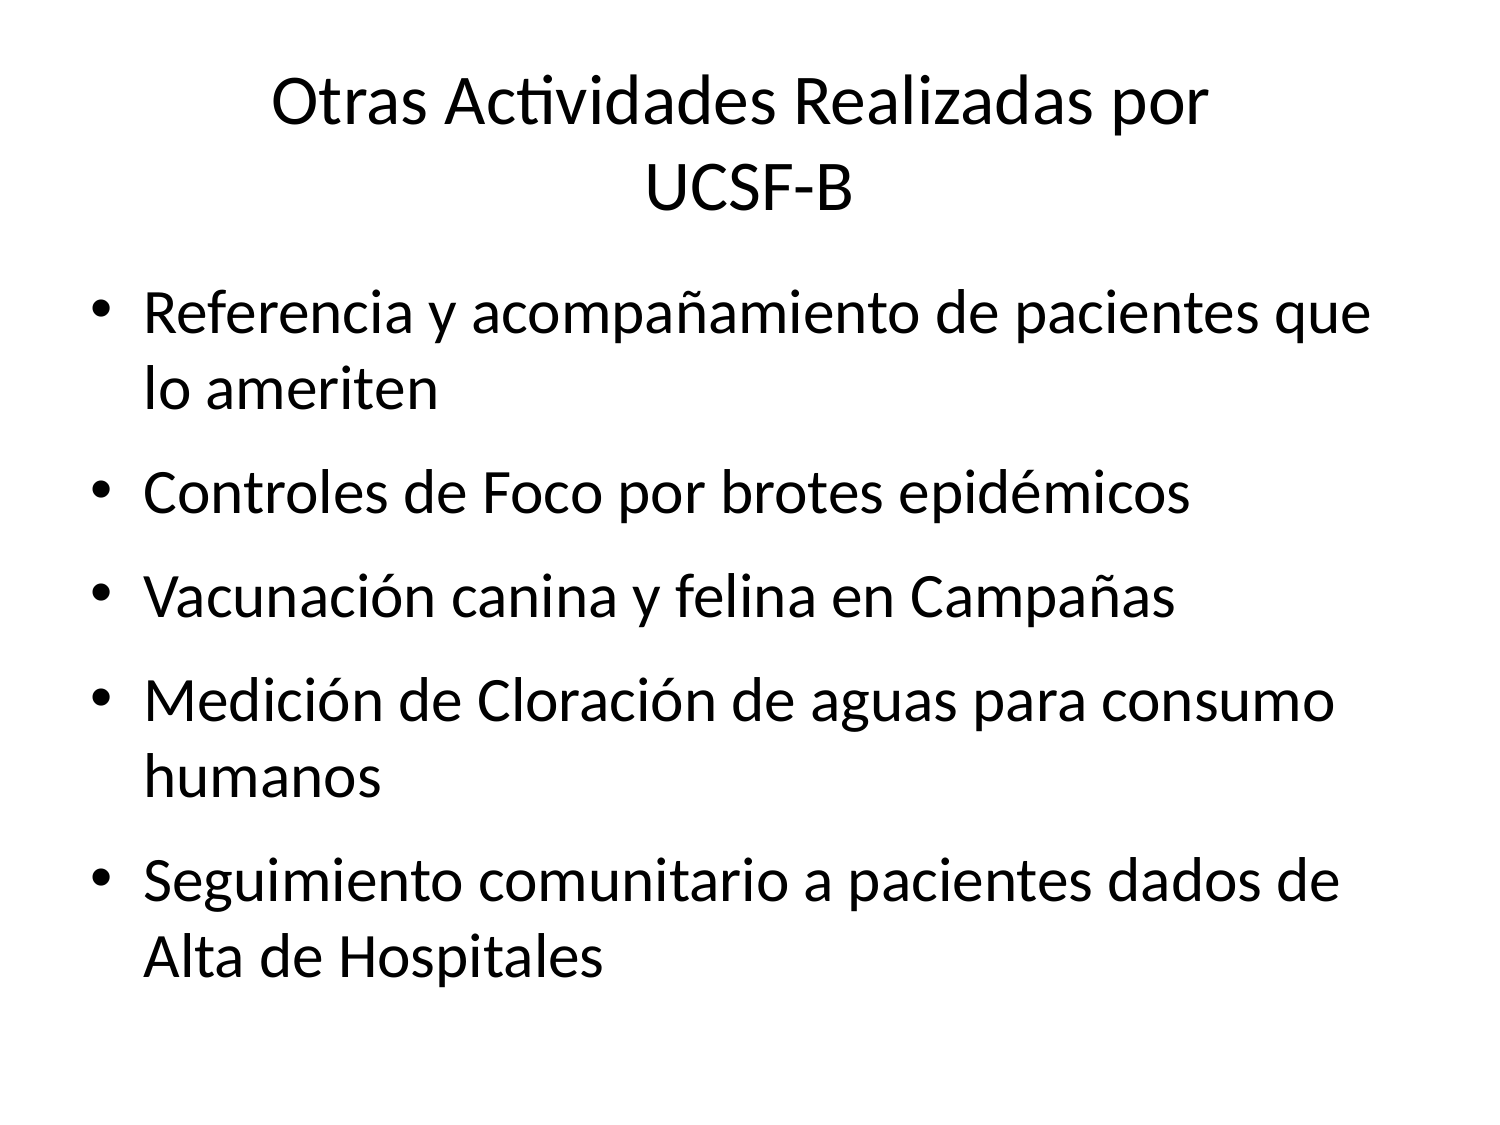

# Otras Actividades Realizadas por UCSF-B
Referencia y acompañamiento de pacientes que lo ameriten
Controles de Foco por brotes epidémicos
Vacunación canina y felina en Campañas
Medición de Cloración de aguas para consumo humanos
Seguimiento comunitario a pacientes dados de Alta de Hospitales